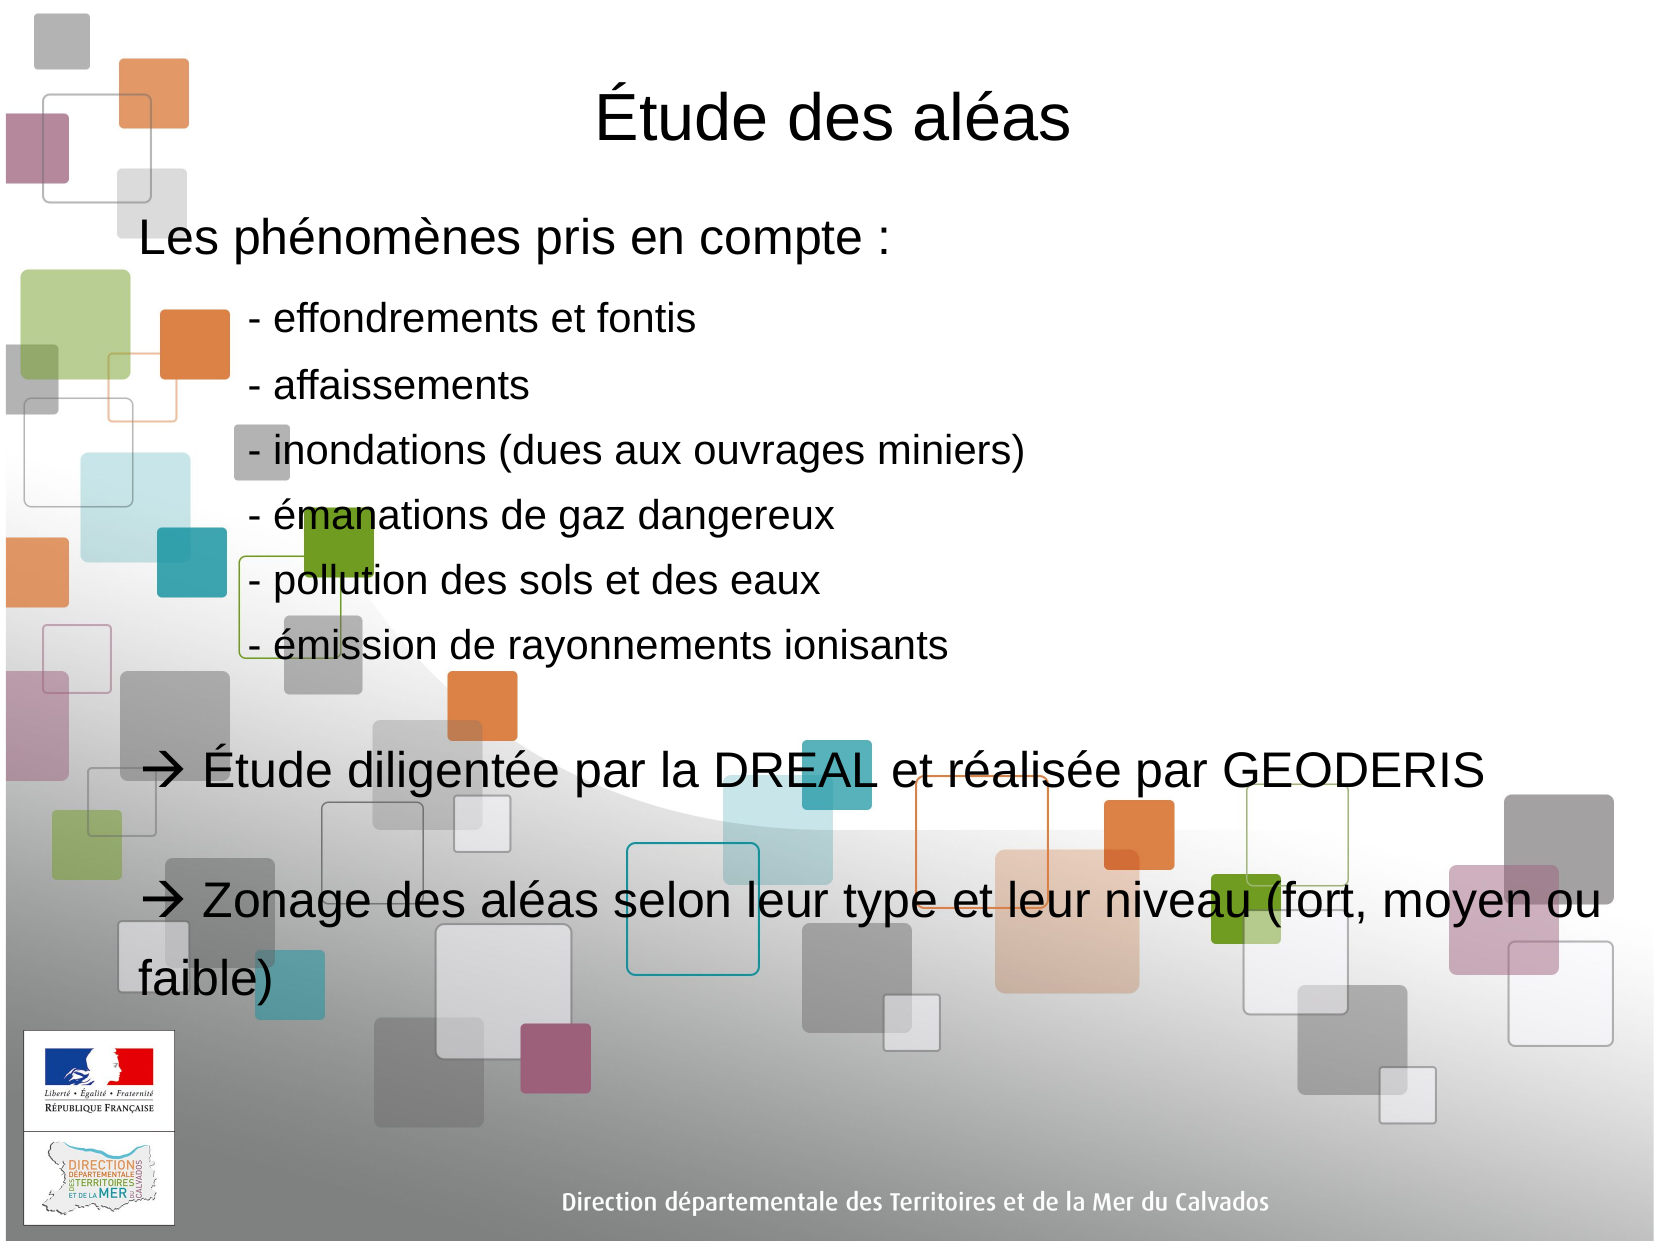

#
Étude des aléas
Les phénomènes pris en compte :
	- effondrements et fontis
	- affaissements
	- inondations (dues aux ouvrages miniers)
	- émanations de gaz dangereux
	- pollution des sols et des eaux
	- émission de rayonnements ionisants
 Étude diligentée par la DREAL et réalisée par GEODERIS
 Zonage des aléas selon leur type et leur niveau (fort, moyen ou faible)